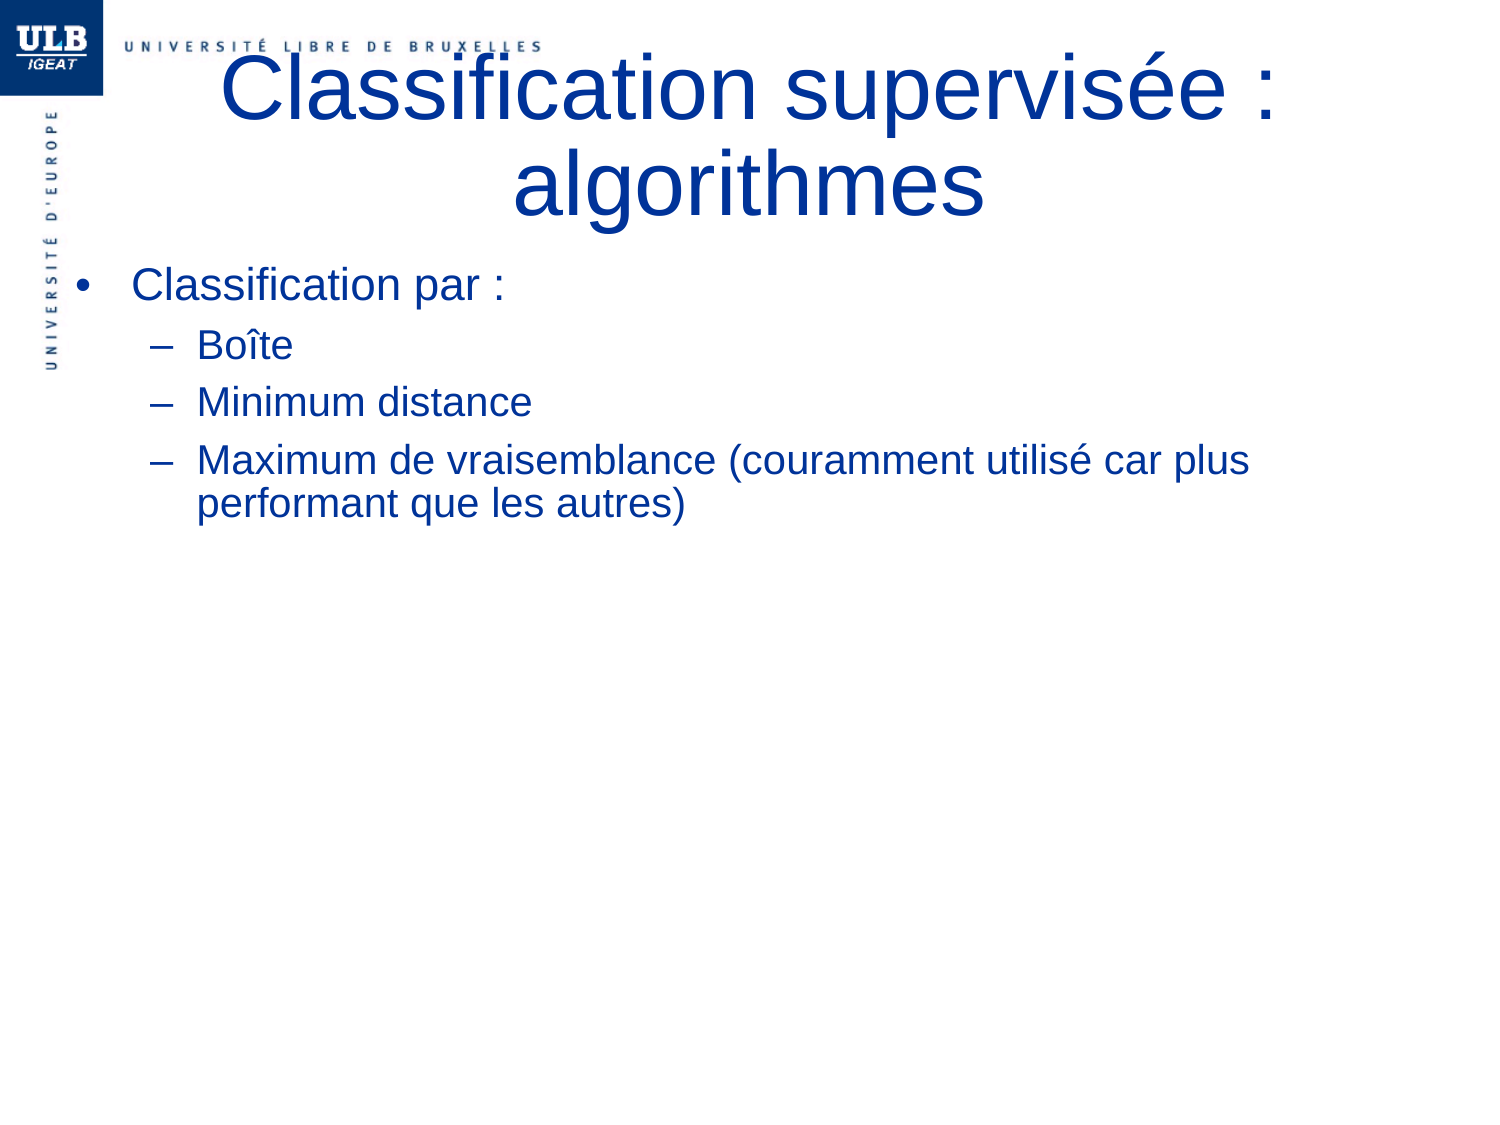

# Classification supervisée : algorithmes
Classification par :
Boîte
Minimum distance
Maximum de vraisemblance (couramment utilisé car plus performant que les autres)